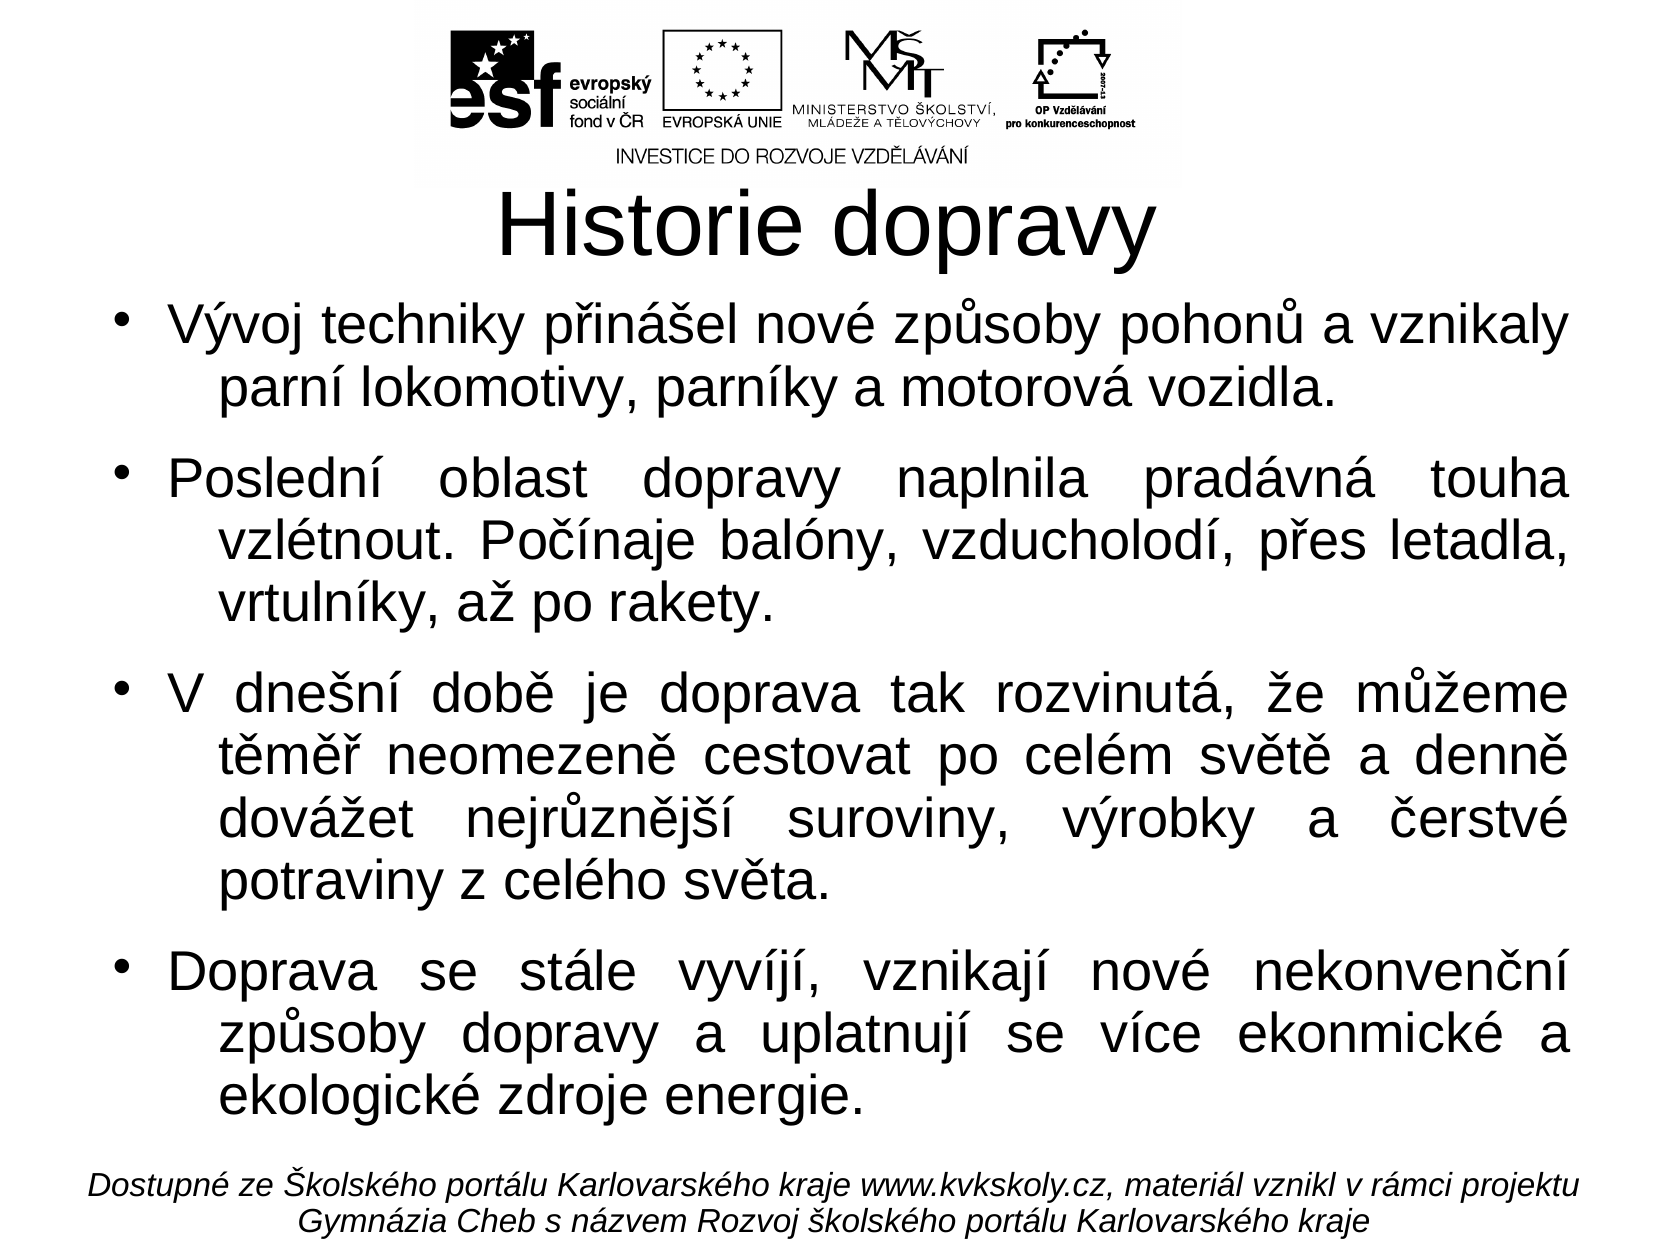

# Historie dopravy
Vývoj techniky přinášel nové způsoby pohonů a vznikaly parní lokomotivy, parníky a motorová vozidla.
Poslední oblast dopravy naplnila pradávná touha vzlétnout. Počínaje balóny, vzducholodí, přes letadla, vrtulníky, až po rakety.
V dnešní době je doprava tak rozvinutá, že můžeme těměř neomezeně cestovat po celém světě a denně dovážet nejrůznější suroviny, výrobky a čerstvé potraviny z celého světa.
Doprava se stále vyvíjí, vznikají nové nekonvenční způsoby dopravy a uplatnují se více ekonmické a ekologické zdroje energie.
Dostupné ze Školského portálu Karlovarského kraje www.kvkskoly.cz, materiál vznikl v rámci projektu Gymnázia Cheb s názvem Rozvoj školského portálu Karlovarského kraje